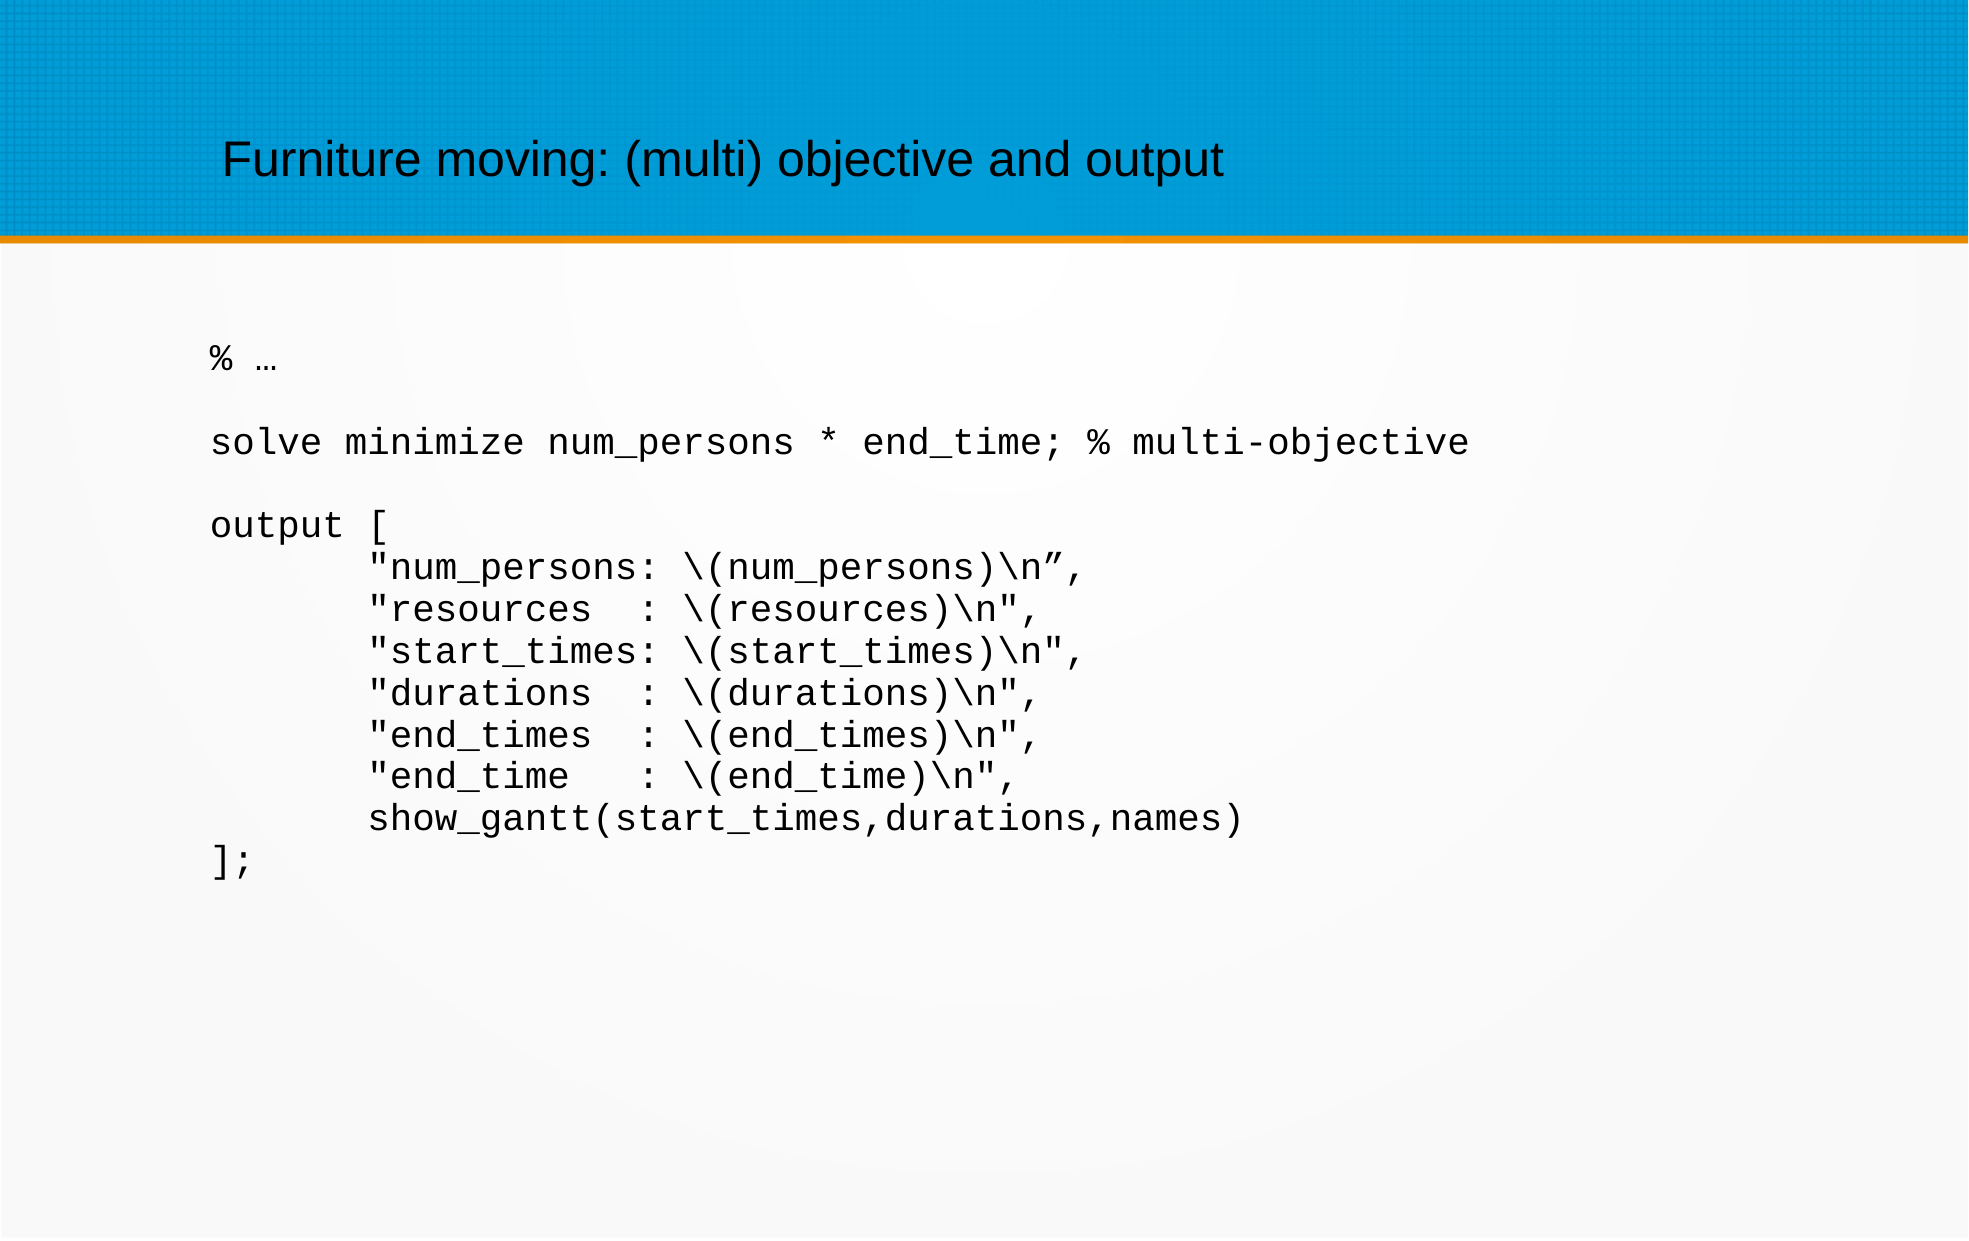

Furniture moving: (multi) objective and output
% …
solve minimize num_persons * end_time; % multi-objective
output [
 "num_persons: \(num_persons)\n”,
 "resources : \(resources)\n",
 "start_times: \(start_times)\n",
 "durations : \(durations)\n",
 "end_times : \(end_times)\n",
 "end_time : \(end_time)\n",
 show_gantt(start_times,durations,names)
];